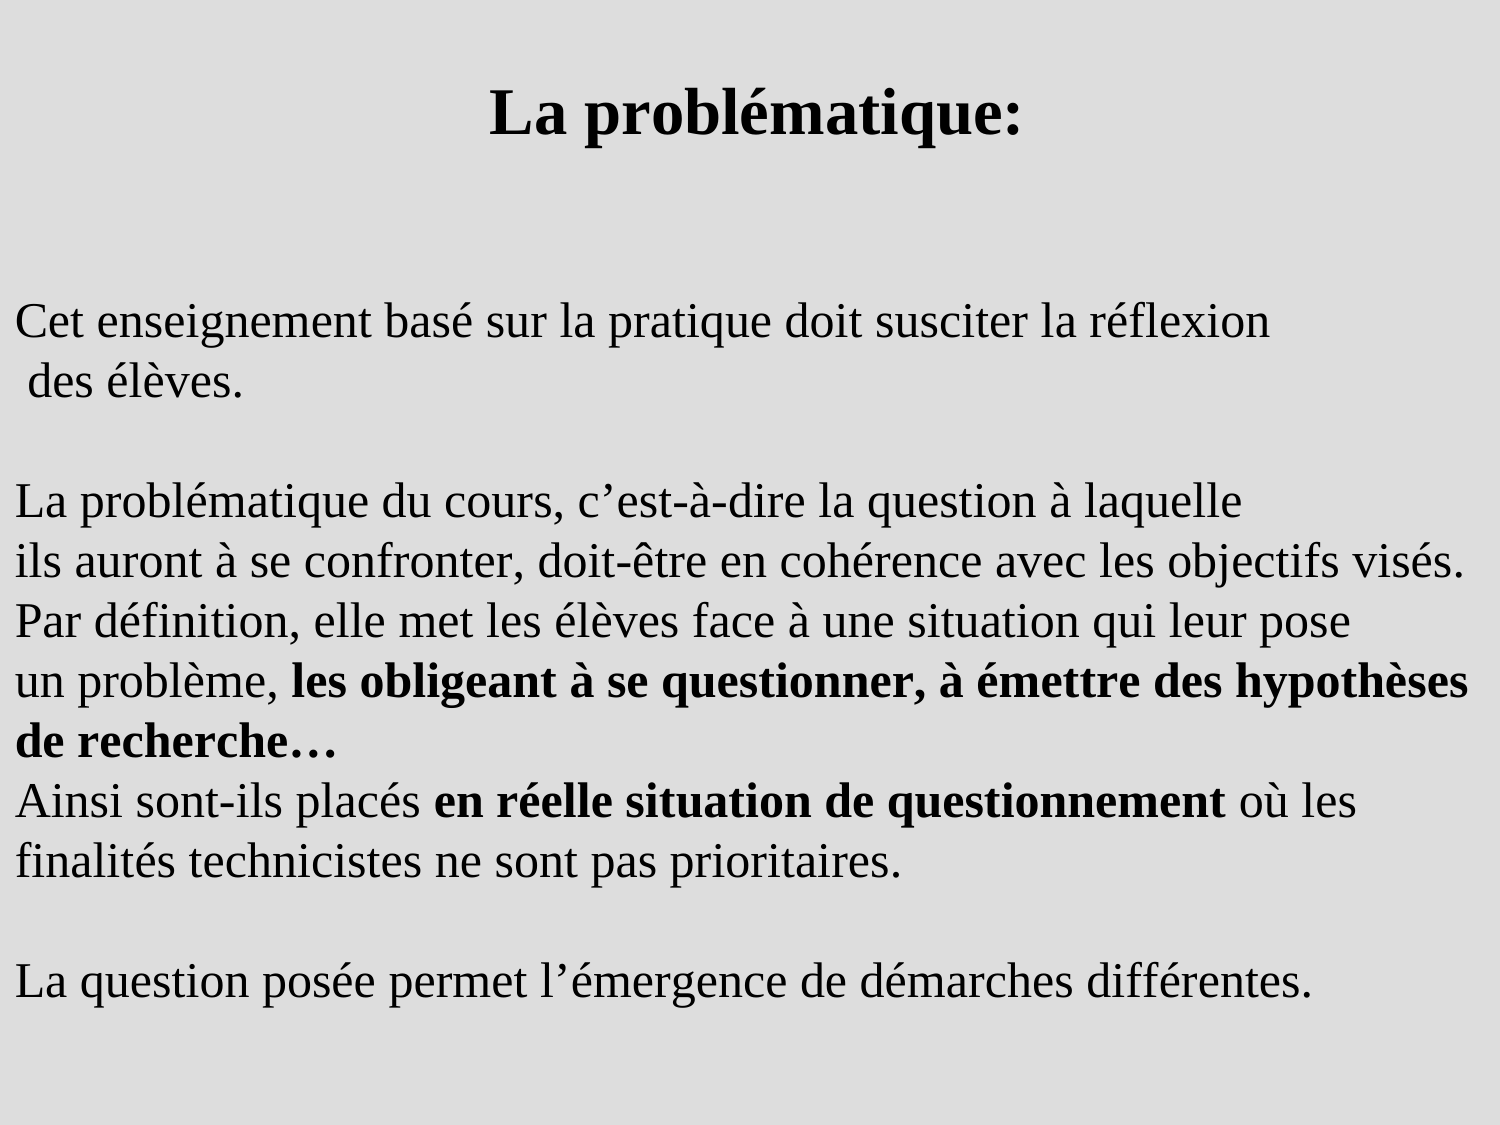

La problématique:
Cet enseignement basé sur la pratique doit susciter la réflexion
 des élèves.
La problématique du cours, c’est-à-dire la question à laquelle
ils auront à se confronter, doit-être en cohérence avec les objectifs visés.
Par définition, elle met les élèves face à une situation qui leur pose
un problème, les obligeant à se questionner, à émettre des hypothèses de recherche…
Ainsi sont-ils placés en réelle situation de questionnement où les finalités technicistes ne sont pas prioritaires.
La question posée permet l’émergence de démarches différentes.